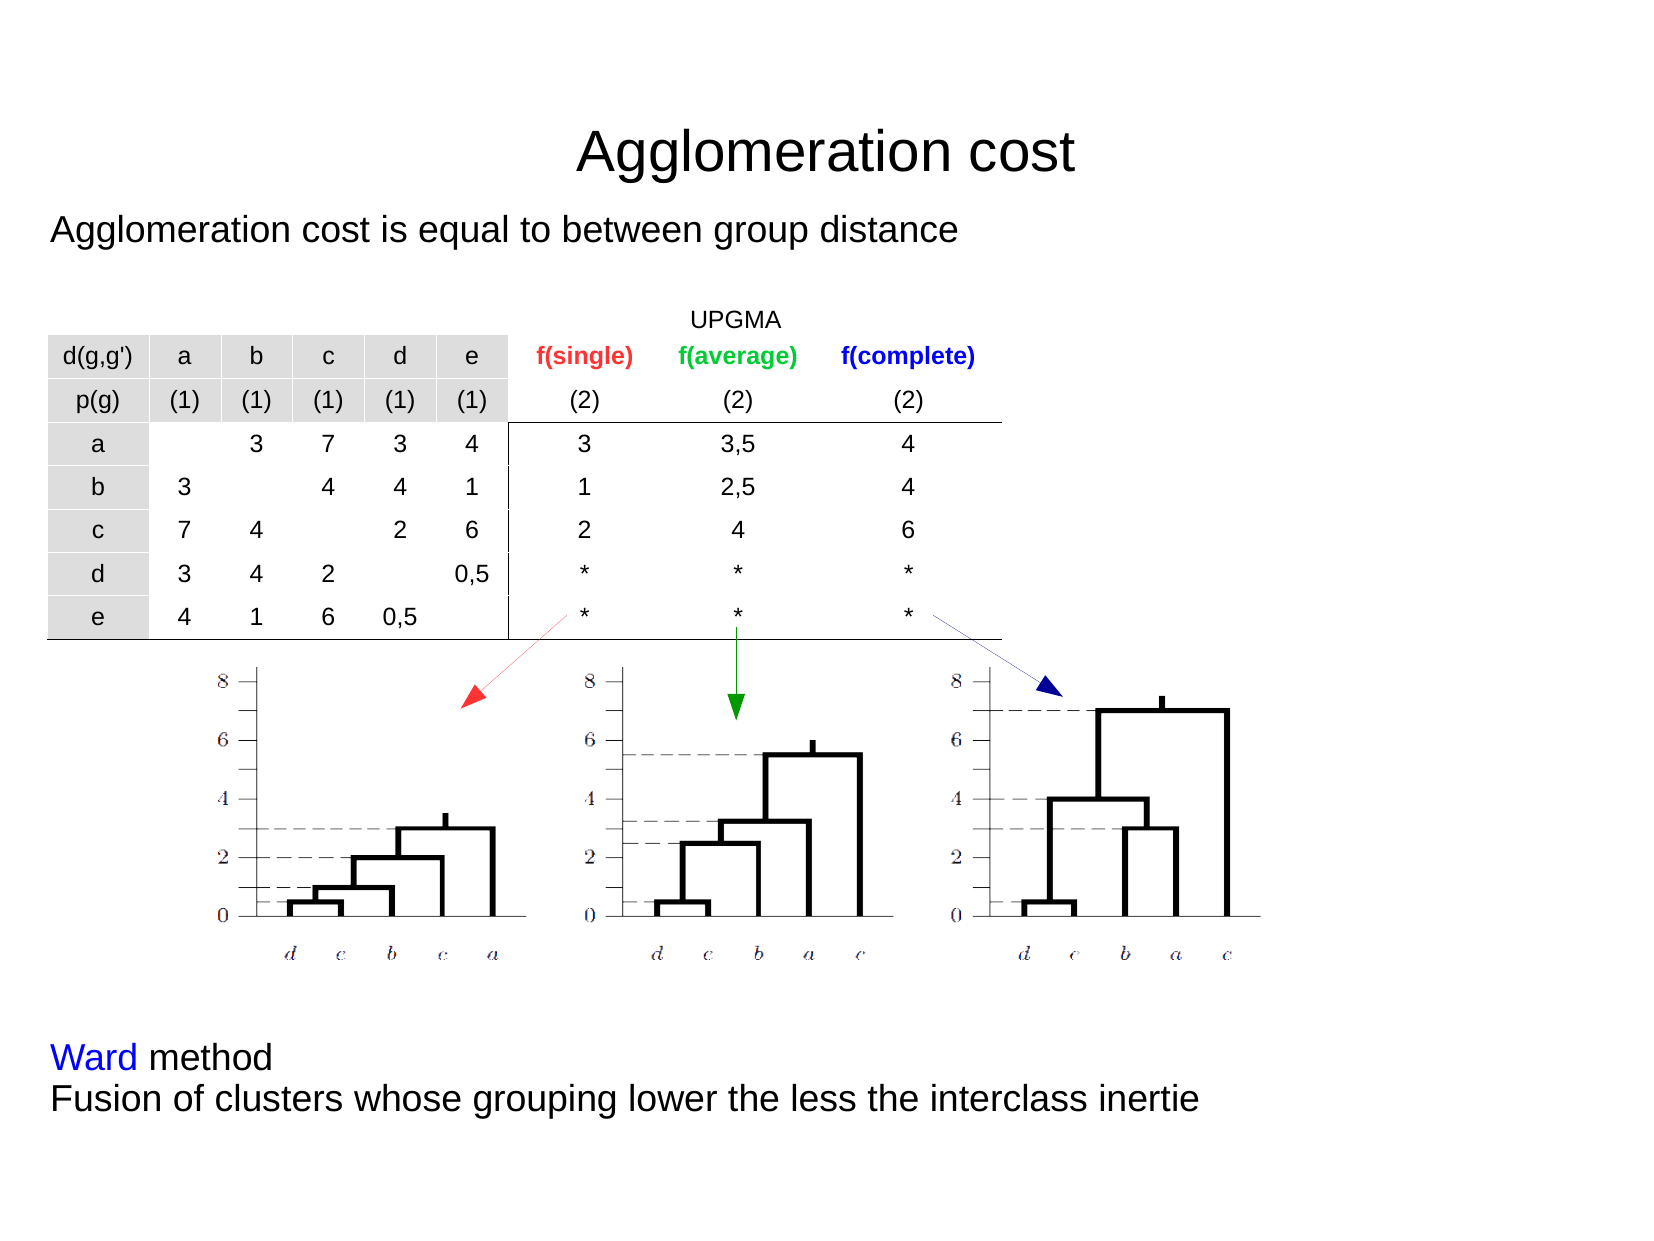

# Agglomeration cost
Agglomeration cost is equal to between group distance
UPGMA
| d(g,g') | a | b | c | d | e | f(single) | f(average) | f(complete) |
| --- | --- | --- | --- | --- | --- | --- | --- | --- |
| p(g) | (1) | (1) | (1) | (1) | (1) | (2) | (2) | (2) |
| a | | 3 | 7 | 3 | 4 | 3 | 3,5 | 4 |
| b | 3 | | 4 | 4 | 1 | 1 | 2,5 | 4 |
| c | 7 | 4 | | 2 | 6 | 2 | 4 | 6 |
| d | 3 | 4 | 2 | | 0,5 | \* | \* | \* |
| e | 4 | 1 | 6 | 0,5 | | \* | \* | \* |
Ward method
Fusion of clusters whose grouping lower the less the interclass inertie